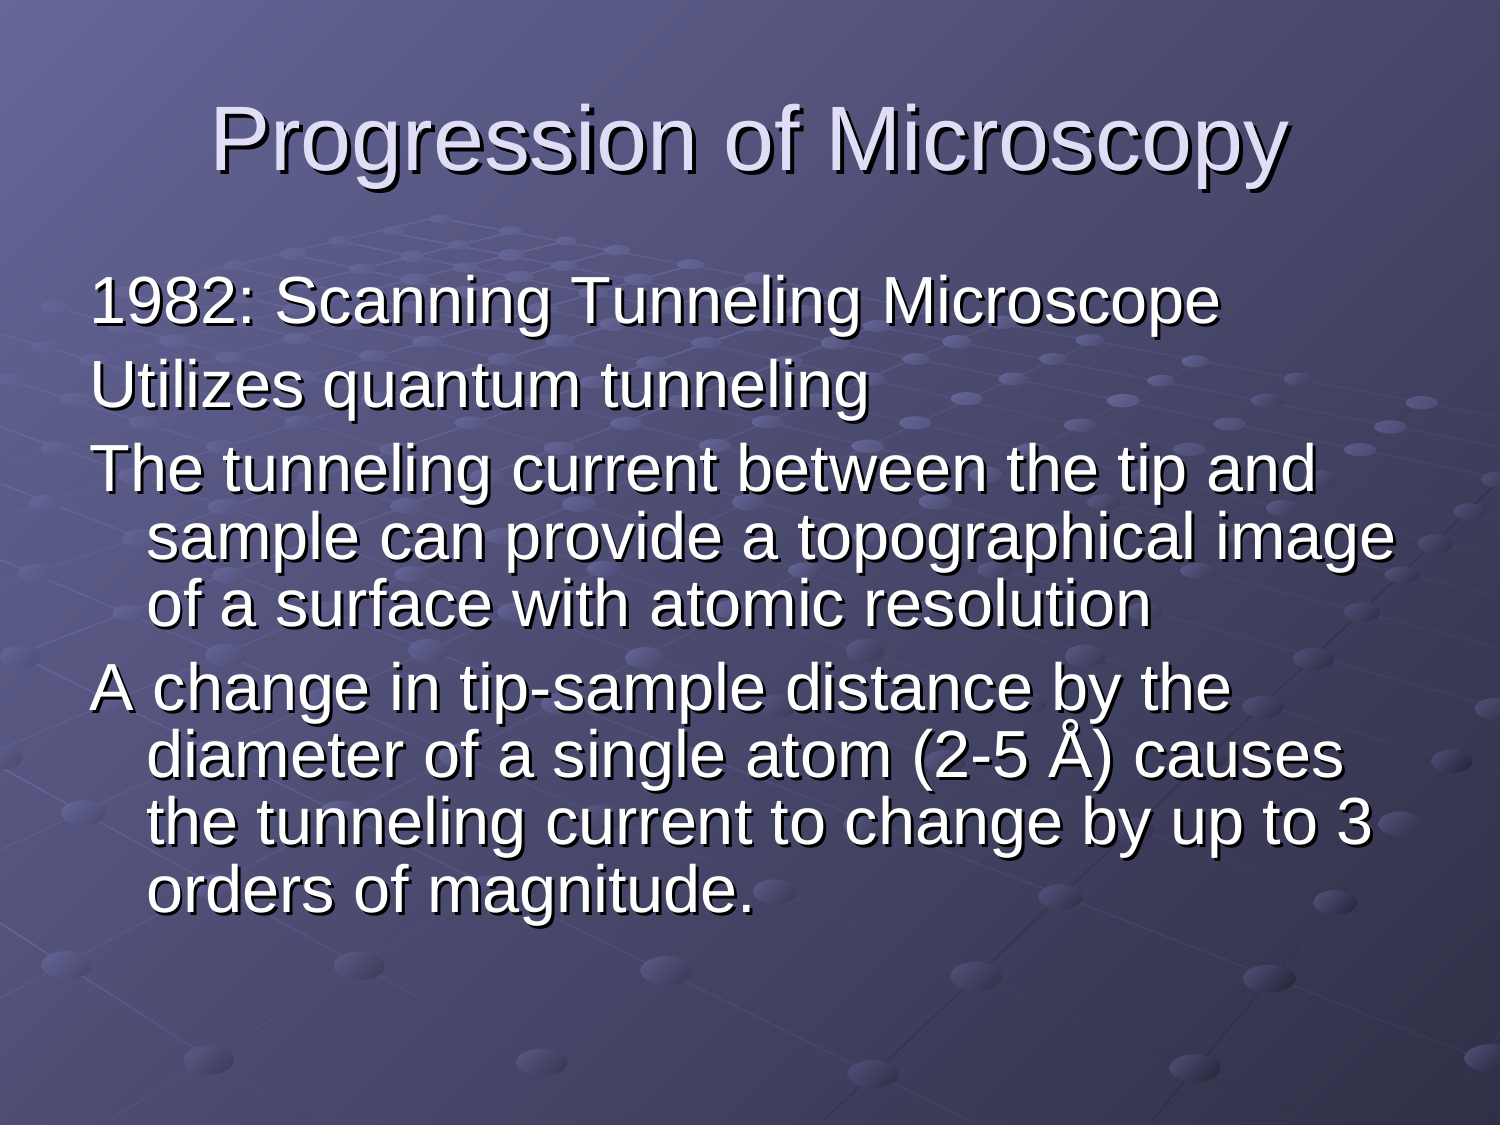

# Progression of Microscopy
1982: Scanning Tunneling Microscope
Utilizes quantum tunneling
The tunneling current between the tip and sample can provide a topographical image of a surface with atomic resolution
A change in tip-sample distance by the diameter of a single atom (2-5 Å) causes the tunneling current to change by up to 3 orders of magnitude.